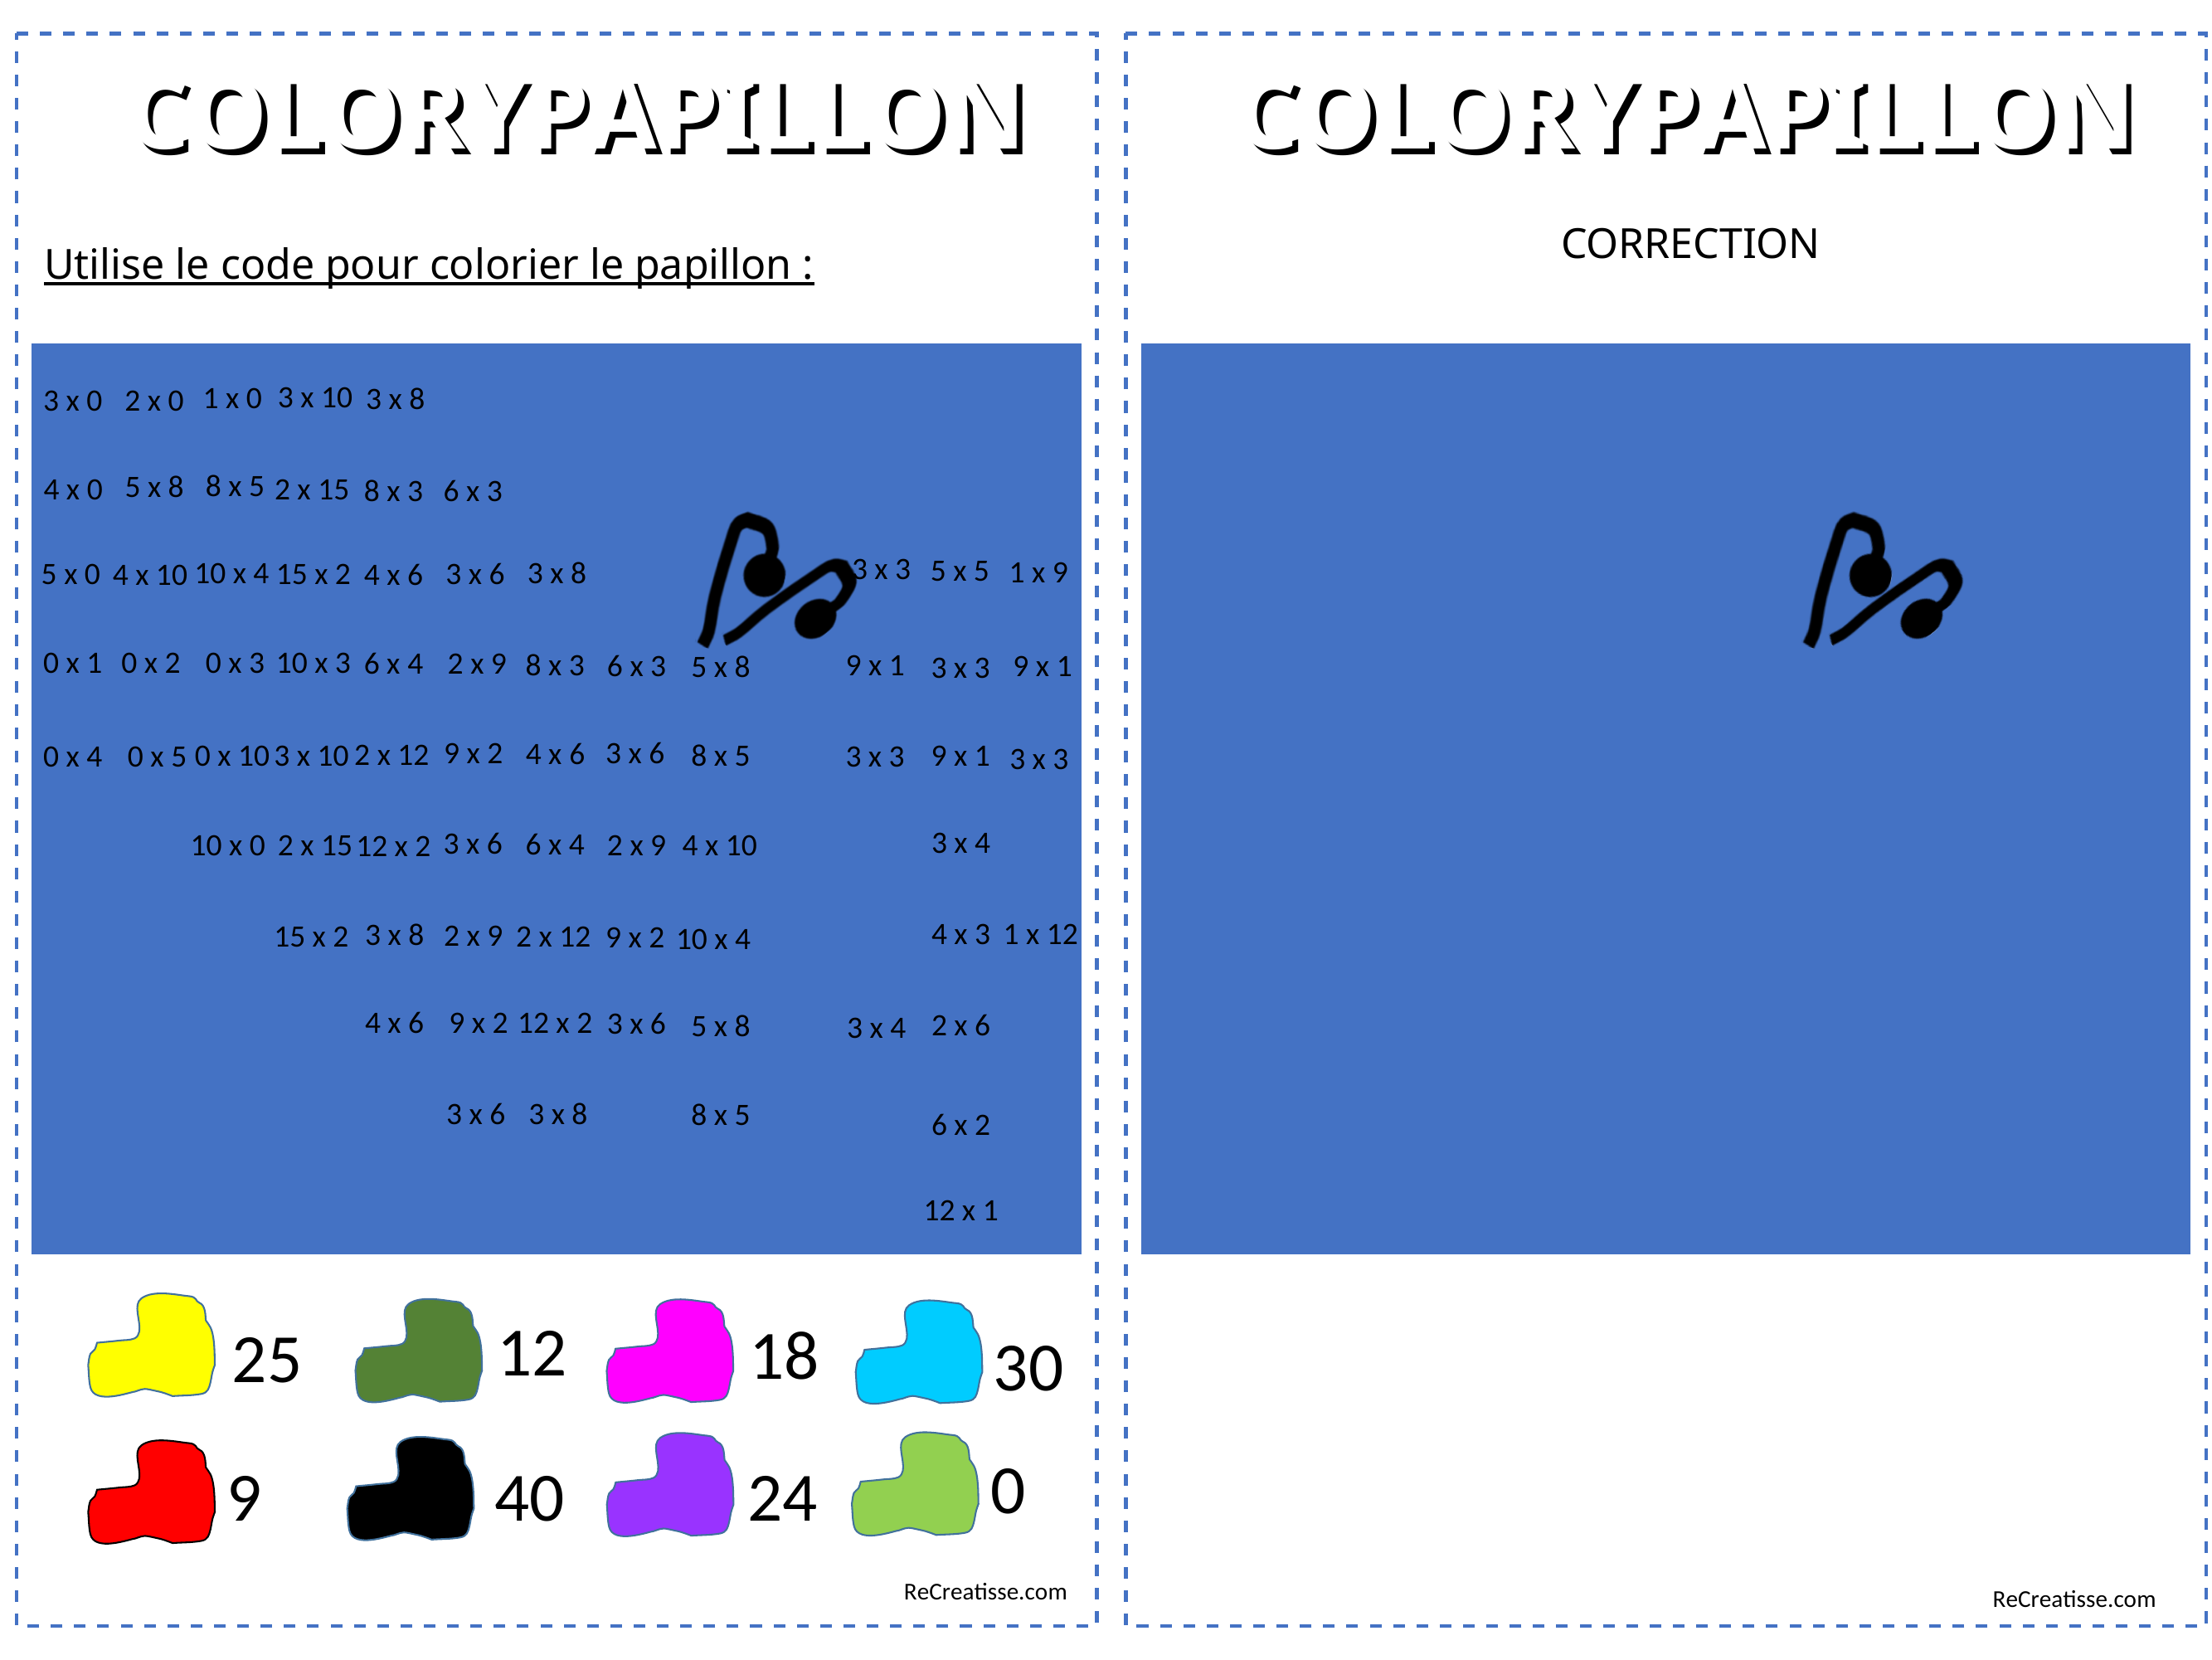

COLORYPAPILLON
COLORYPAPILLON
CORRECTION
Utilise le code pour colorier le papillon :
| | | | | | | | | | | | | |
| --- | --- | --- | --- | --- | --- | --- | --- | --- | --- | --- | --- | --- |
| | | | | | | | | | | | | |
| | | | | | | | | | | | | |
| | | | | | | | | | | | | |
| | | | | | | | | | | | | |
| | | | | | | | | | | | | |
| | | | | | | | | | | | | |
| | | | | | | | | | | | | |
| | | | | | | | | | | | | |
| | | | | | | | | | | | | |
| | | | | | | | | | | | | |
| --- | --- | --- | --- | --- | --- | --- | --- | --- | --- | --- | --- | --- |
| | | | | | | | | | | | | |
| | | | | | | | | | | | | |
| | | | | | | | | | | | | |
| | | | | | | | | | | | | |
| | | | | | | | | | | | | |
| | | | | | | | | | | | | |
| | | | | | | | | | | | | |
| | | | | | | | | | | | | |
| | | | | | | | | | | | | |
3 x 10
1 x 0
3 x 8
3 x 0
2 x 0
8 x 5
5 x 8
4 x 0
2 x 15
8 x 3
6 x 3
3 x 3
5 x 5
1 x 9
10 x 4
3 x 8
15 x 2
5 x 0
3 x 6
4 x 10
4 x 6
0 x 1
10 x 3
0 x 2
0 x 3
6 x 4
2 x 9
8 x 3
9 x 1
6 x 3
9 x 1
5 x 8
3 x 3
9 x 2
3 x 6
4 x 6
2 x 12
9 x 1
0 x 10
3 x 10
8 x 5
0 x 5
0 x 4
3 x 3
3 x 3
3 x 4
3 x 6
6 x 4
10 x 0
2 x 9
4 x 10
2 x 15
12 x 2
1 x 12
4 x 3
3 x 8
2 x 9
2 x 12
15 x 2
9 x 2
10 x 4
4 x 6
9 x 2
12 x 2
3 x 6
2 x 6
5 x 8
3 x 4
3 x 6
3 x 8
8 x 5
6 x 2
12 x 1
12
18
25
30
0
9
40
24
ReCreatisse.com
ReCreatisse.com